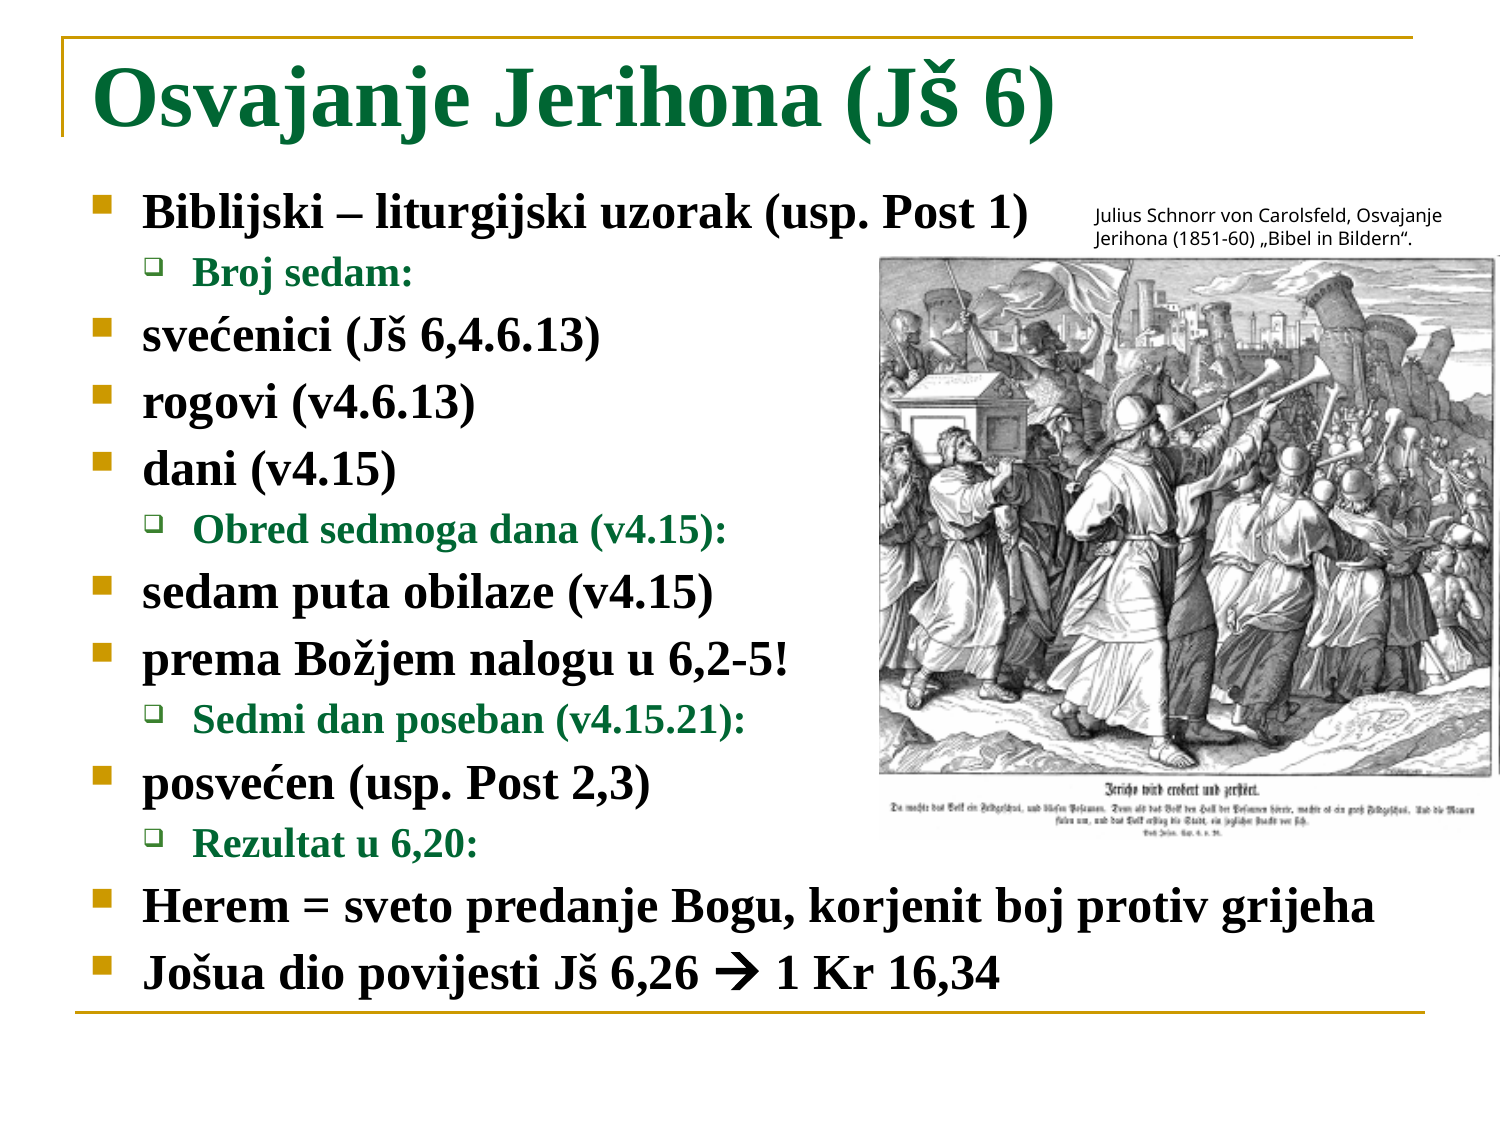

# Osvajanje Jerihona (Jš 6)
Biblijski – liturgijski uzorak (usp. Post 1)
Broj sedam:
svećenici (Jš 6,4.6.13)
rogovi (v4.6.13)
dani (v4.15)
Obred sedmoga dana (v4.15):
sedam puta obilaze (v4.15)
prema Božjem nalogu u 6,2-5!
Sedmi dan poseban (v4.15.21):
posvećen (usp. Post 2,3)
Rezultat u 6,20:
Herem = sveto predanje Bogu, korjenit boj protiv grijeha
Jošua dio povijesti Jš 6,26  1 Kr 16,34
Julius Schnorr von Carolsfeld, Osvajanje Jerihona (1851-60) „Bibel in Bildern“.